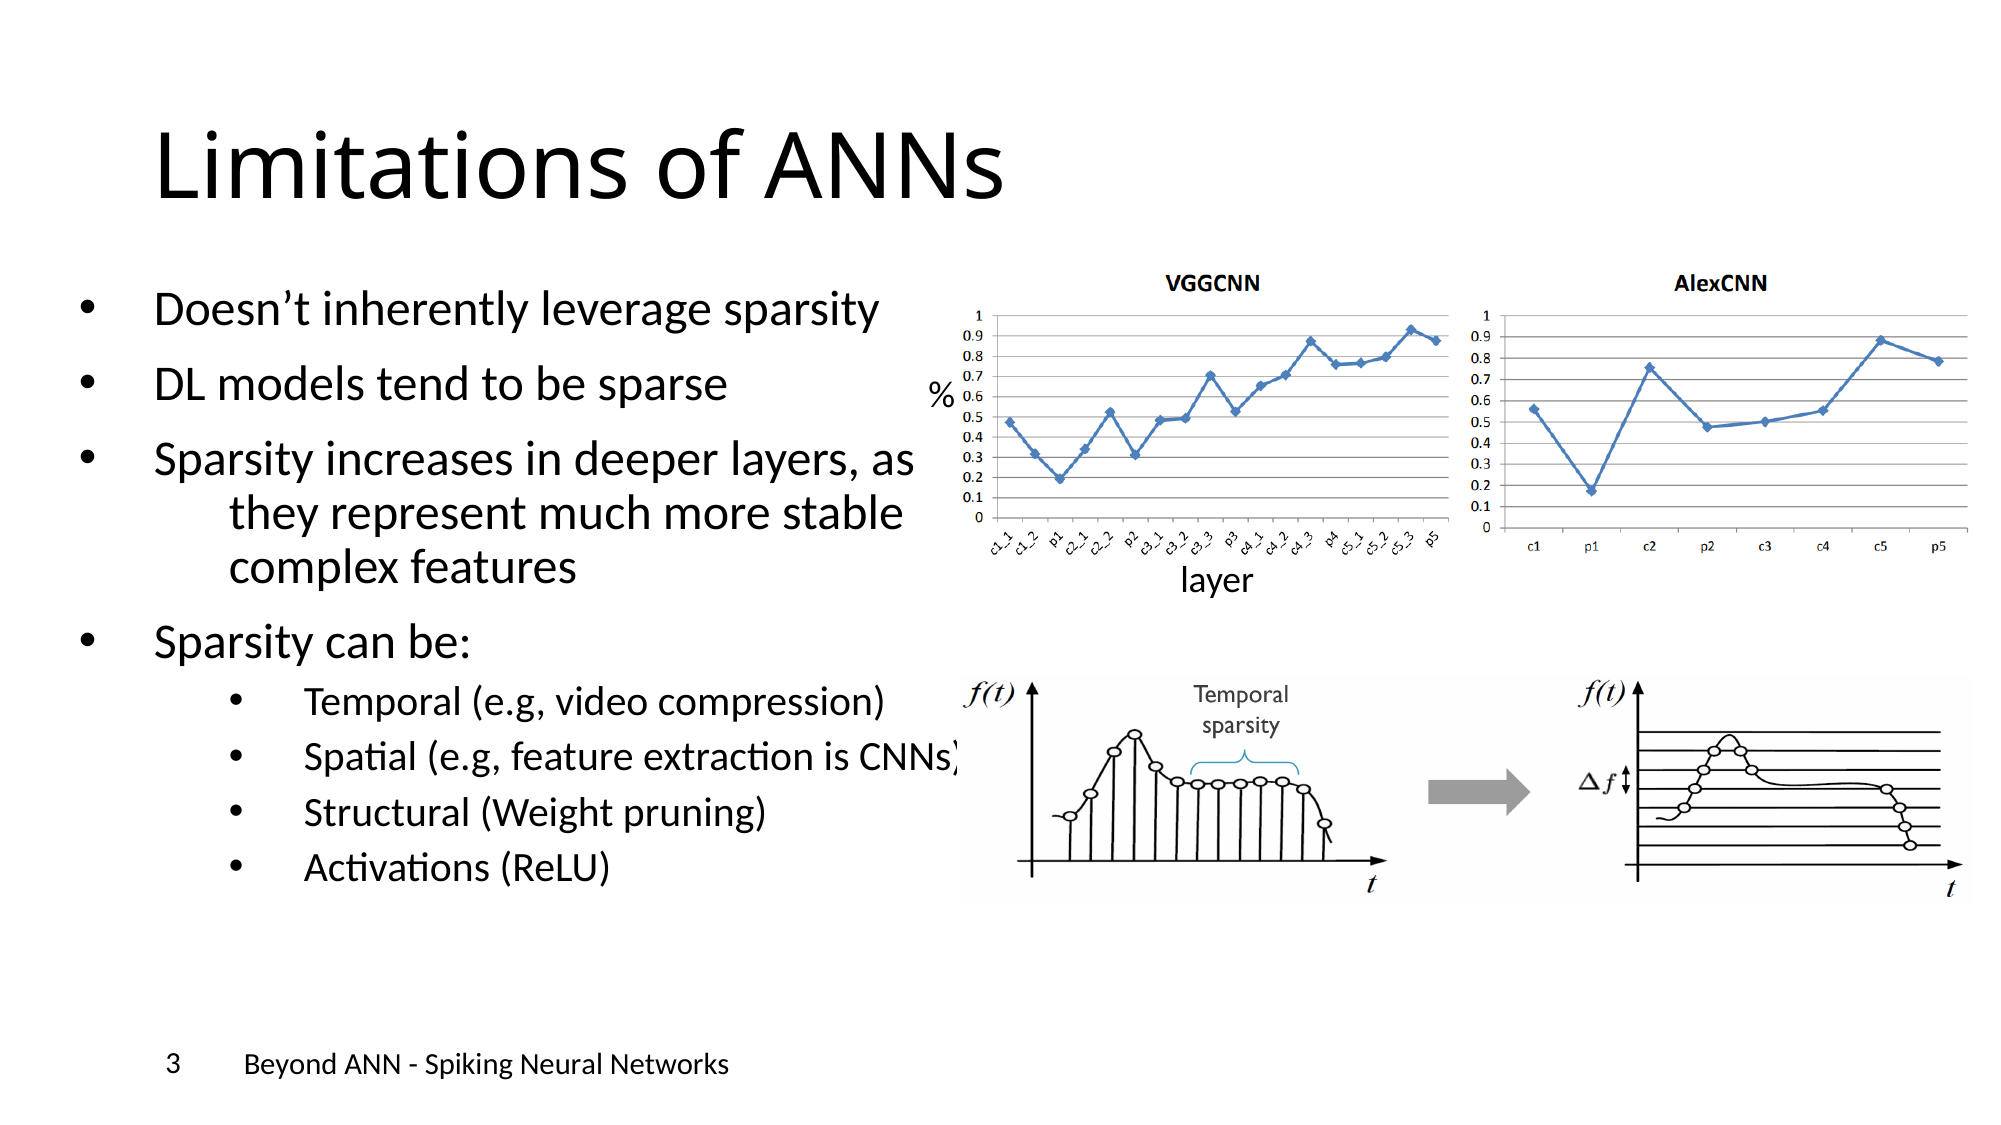

# Limitations of ANNs
Doesn’t inherently leverage sparsity
DL models tend to be sparse
Sparsity increases in deeper layers, as they represent much more stable complex features
Sparsity can be:
Temporal (e.g, video compression)
Spatial (e.g, feature extraction is CNNs)
Structural (Weight pruning)
Activations (ReLU)
%
layer
3
Beyond ANN - Spiking Neural Networks